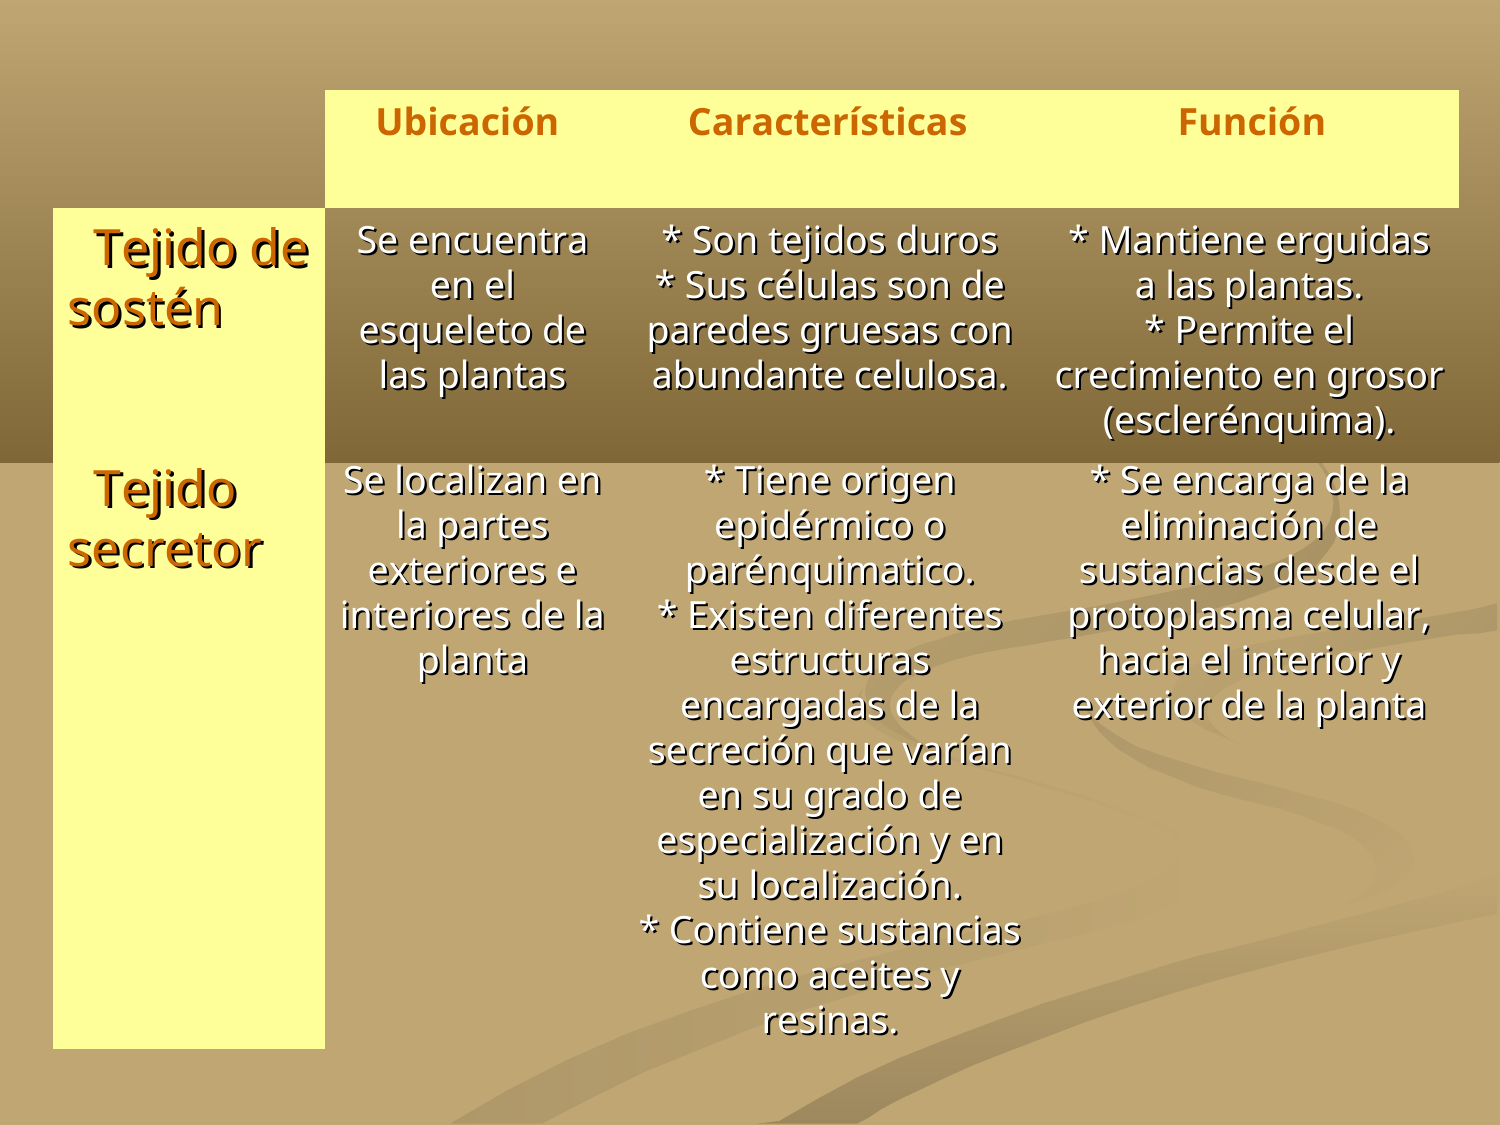

| | Ubicación | Características | Función |
| --- | --- | --- | --- |
| Tejido de sostén | Se encuentra en el esqueleto de las plantas | \* Son tejidos duros \* Sus células son de paredes gruesas con abundante celulosa. | \* Mantiene erguidas a las plantas. \* Permite el crecimiento en grosor (esclerénquima). |
| --- | --- | --- | --- |
| Tejido secretor | Se localizan en la partes exteriores e interiores de la planta | \* Tiene origen epidérmico o parénquimatico. \* Existen diferentes estructuras encargadas de la secreción que varían en su grado de especialización y en su localización. \* Contiene sustancias como aceites y resinas. | \* Se encarga de la eliminación de sustancias desde el protoplasma celular, hacia el interior y exterior de la planta |